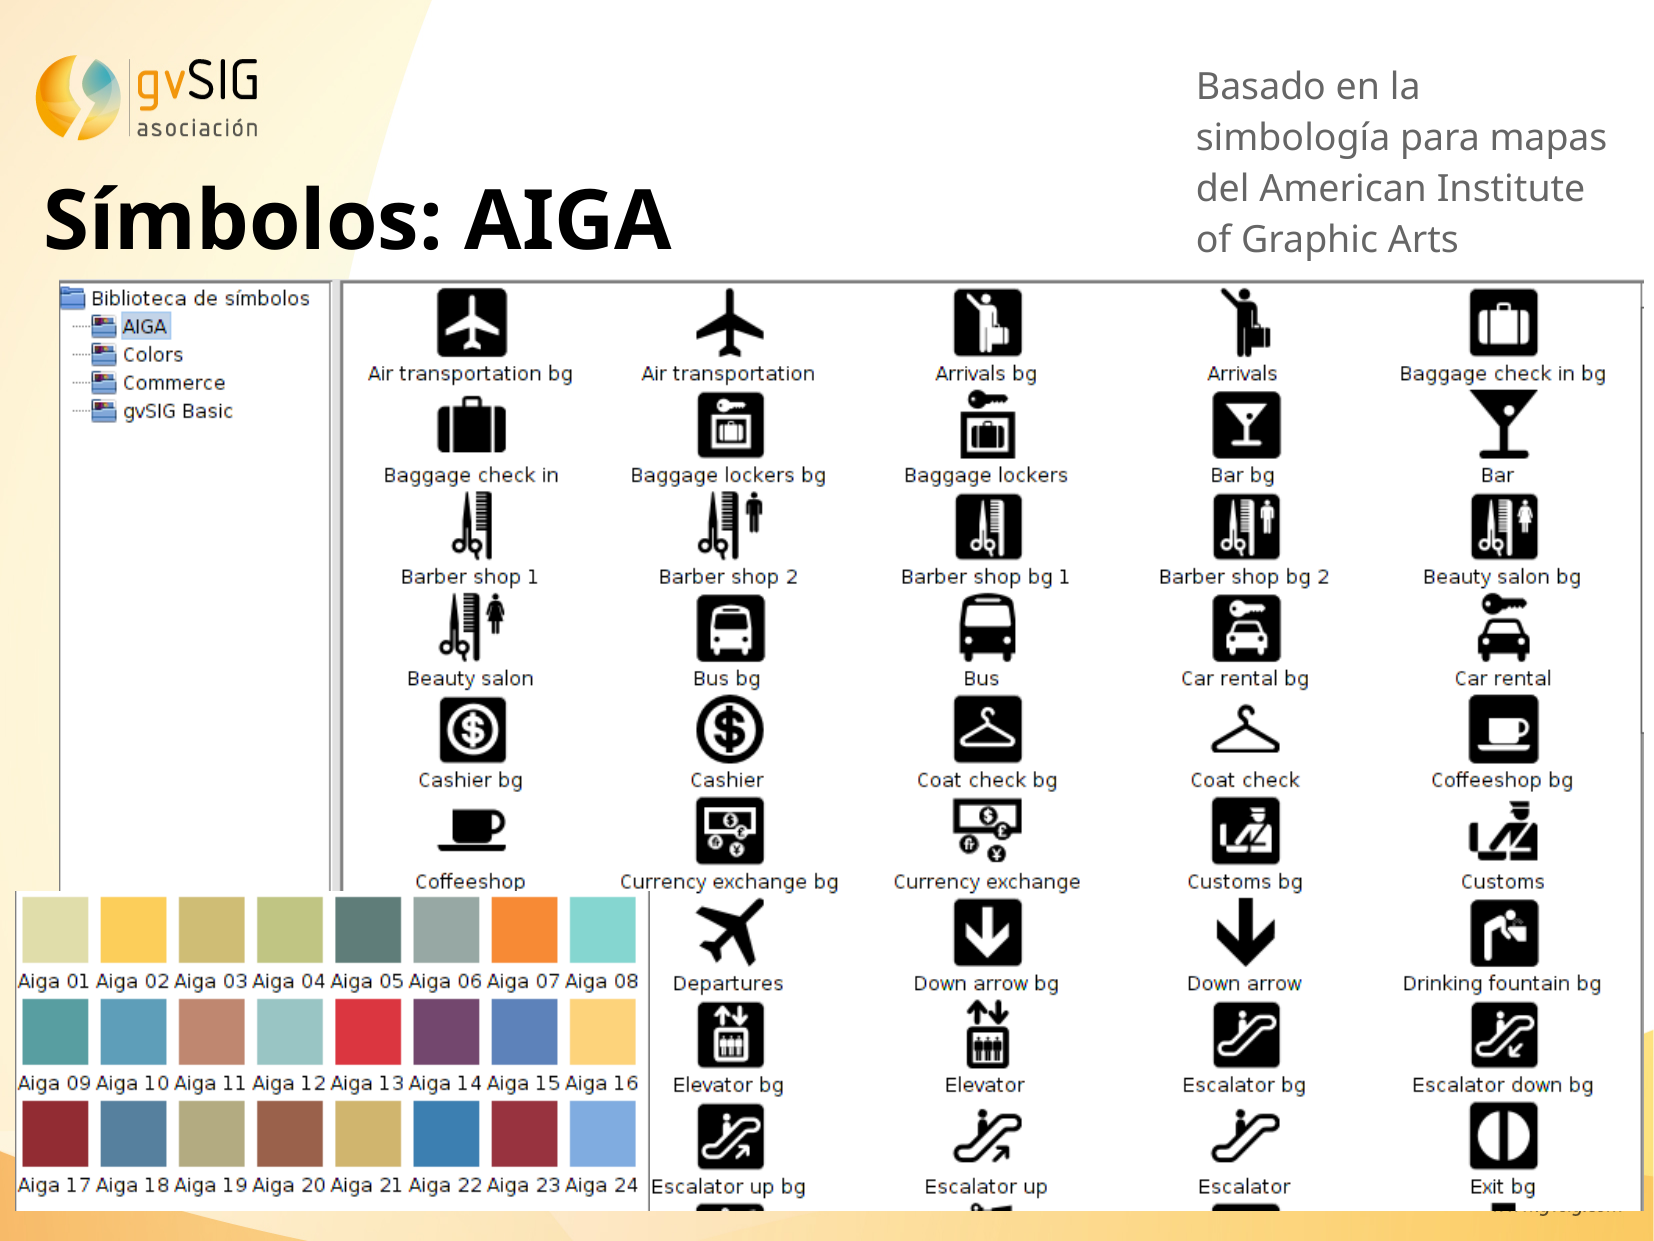

Basado en la simbología para mapas del American Institute of Graphic Arts
# Símbolos: AIGA